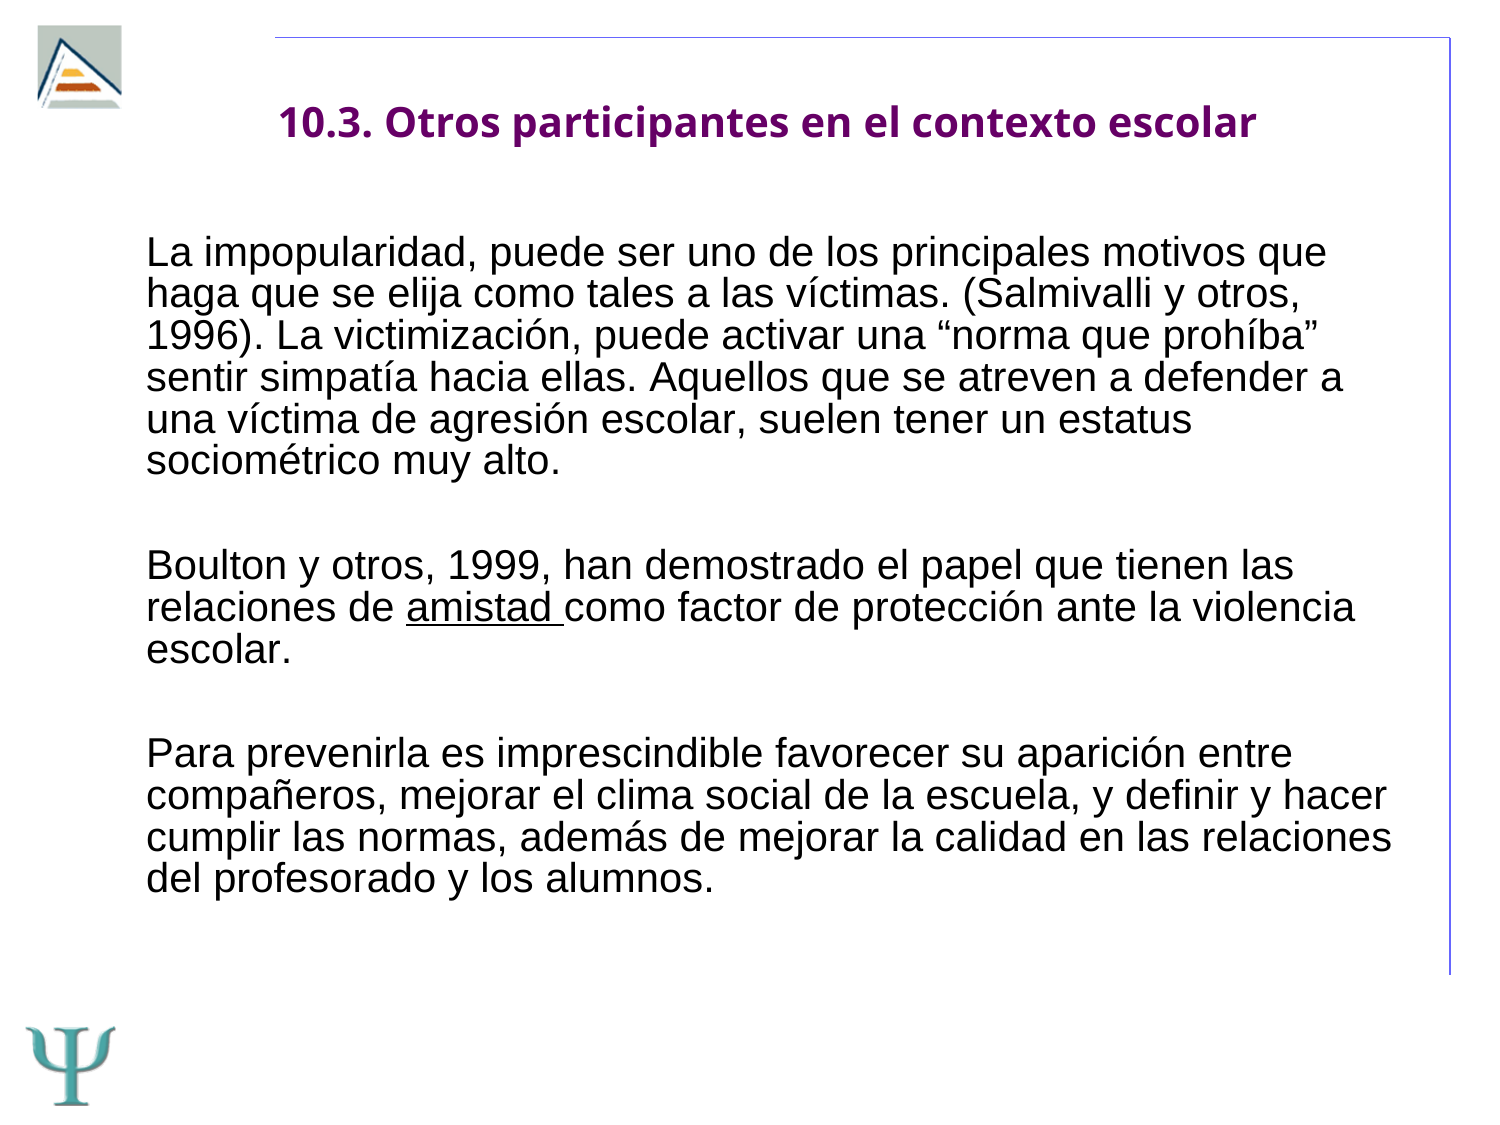

# 10.3. Otros participantes en el contexto escolar
	La impopularidad, puede ser uno de los principales motivos que haga que se elija como tales a las víctimas. (Salmivalli y otros, 1996). La victimización, puede activar una “norma que prohíba” sentir simpatía hacia ellas. Aquellos que se atreven a defender a una víctima de agresión escolar, suelen tener un estatus sociométrico muy alto.
	Boulton y otros, 1999, han demostrado el papel que tienen las relaciones de amistad como factor de protección ante la violencia escolar.
	Para prevenirla es imprescindible favorecer su aparición entre compañeros, mejorar el clima social de la escuela, y definir y hacer cumplir las normas, además de mejorar la calidad en las relaciones del profesorado y los alumnos.